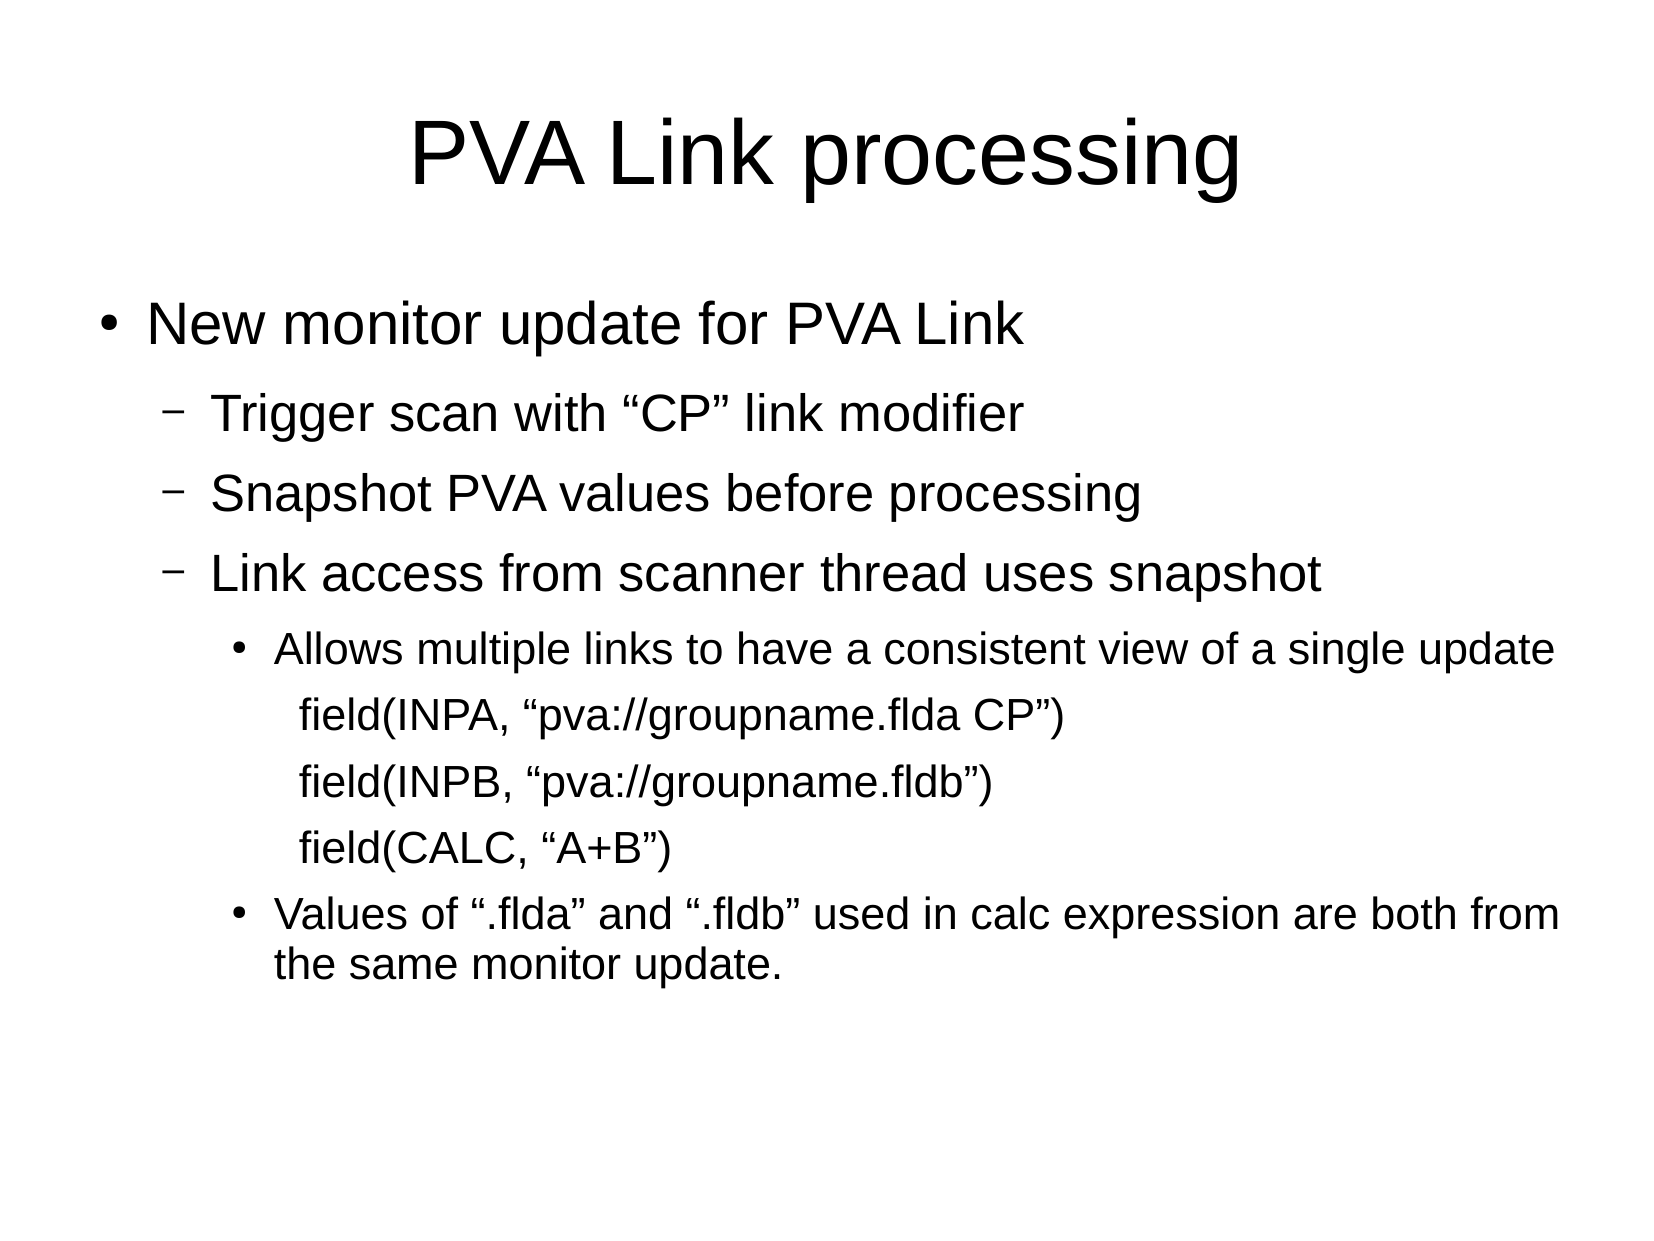

# PVA Link processing
New monitor update for PVA Link
Trigger scan with “CP” link modifier
Snapshot PVA values before processing
Link access from scanner thread uses snapshot
Allows multiple links to have a consistent view of a single update
 field(INPA, “pva://groupname.flda CP”)
 field(INPB, “pva://groupname.fldb”)
 field(CALC, “A+B”)
Values of “.flda” and “.fldb” used in calc expression are both from the same monitor update.